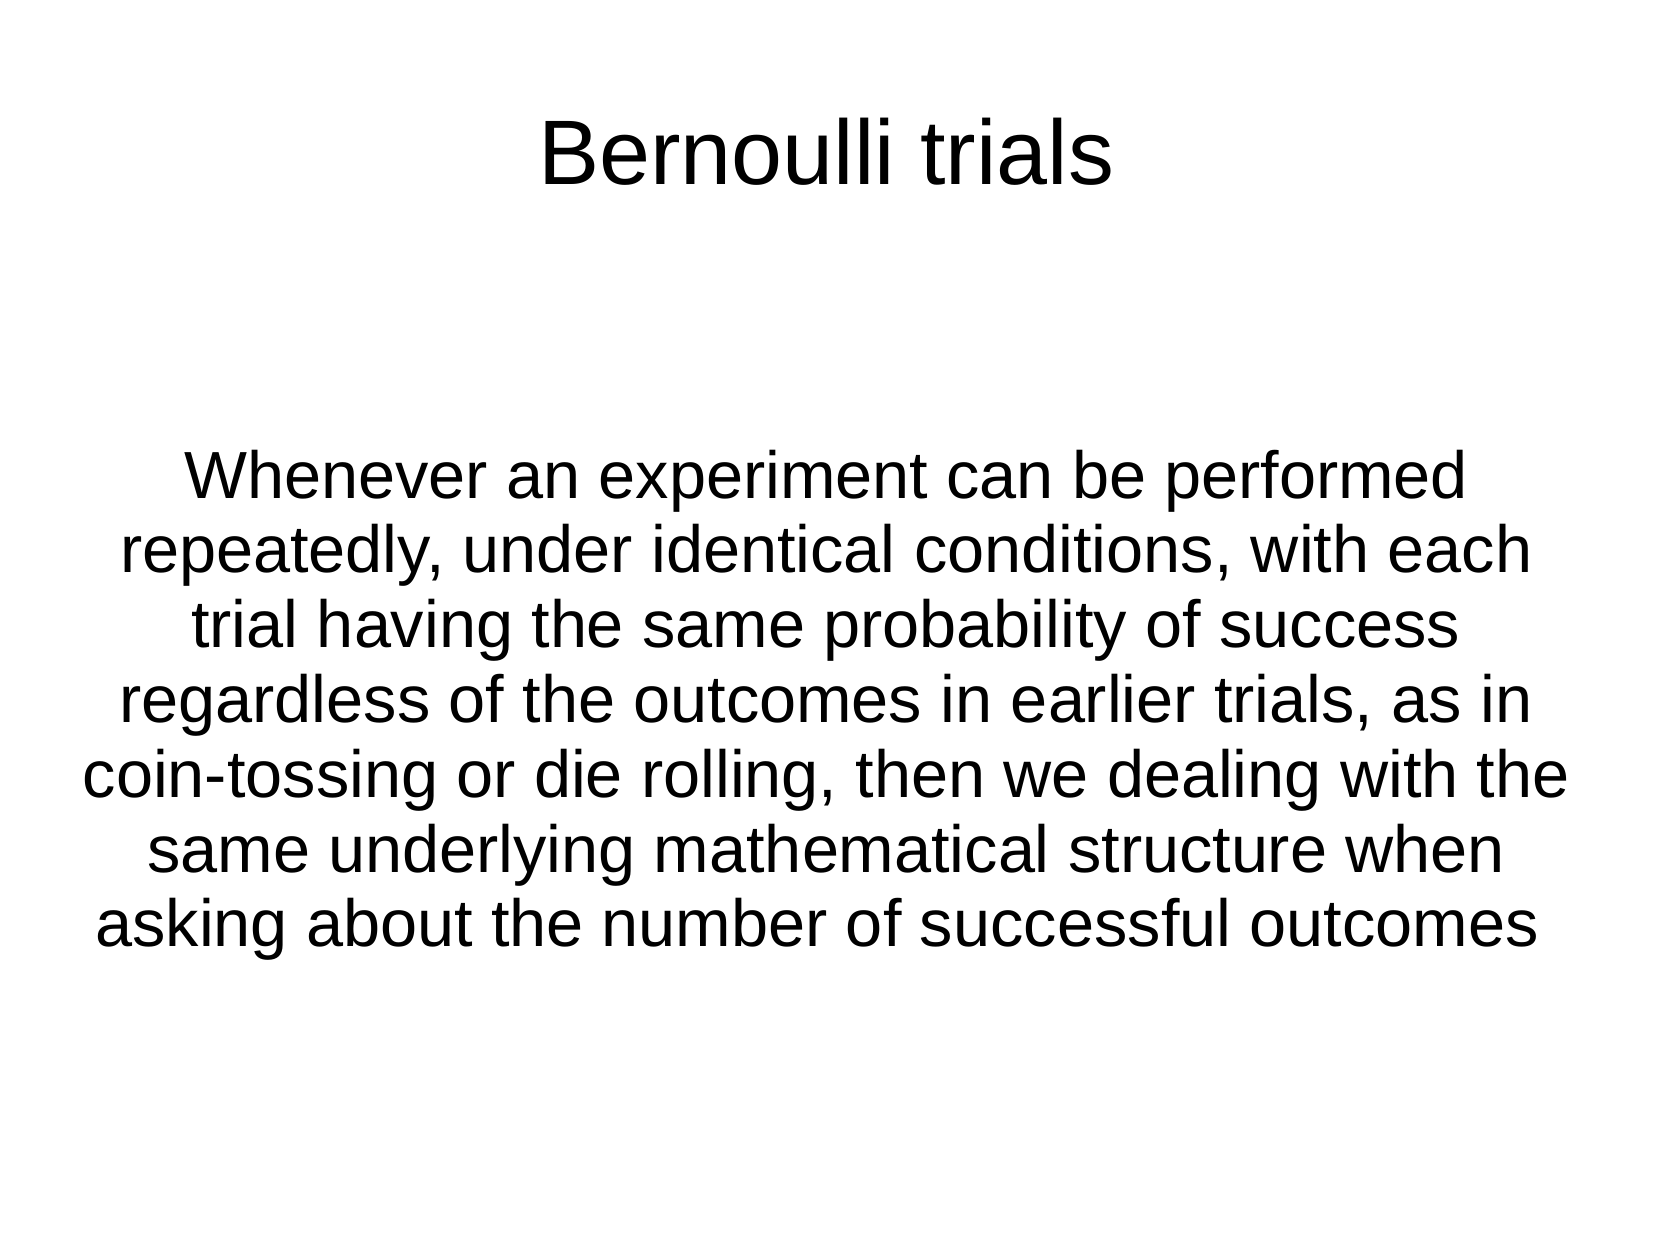

# Bernoulli trials
Whenever an experiment can be performed repeatedly, under identical conditions, with each trial having the same probability of success regardless of the outcomes in earlier trials, as in coin-tossing or die rolling, then we dealing with the same underlying mathematical structure when asking about the number of successful outcomes